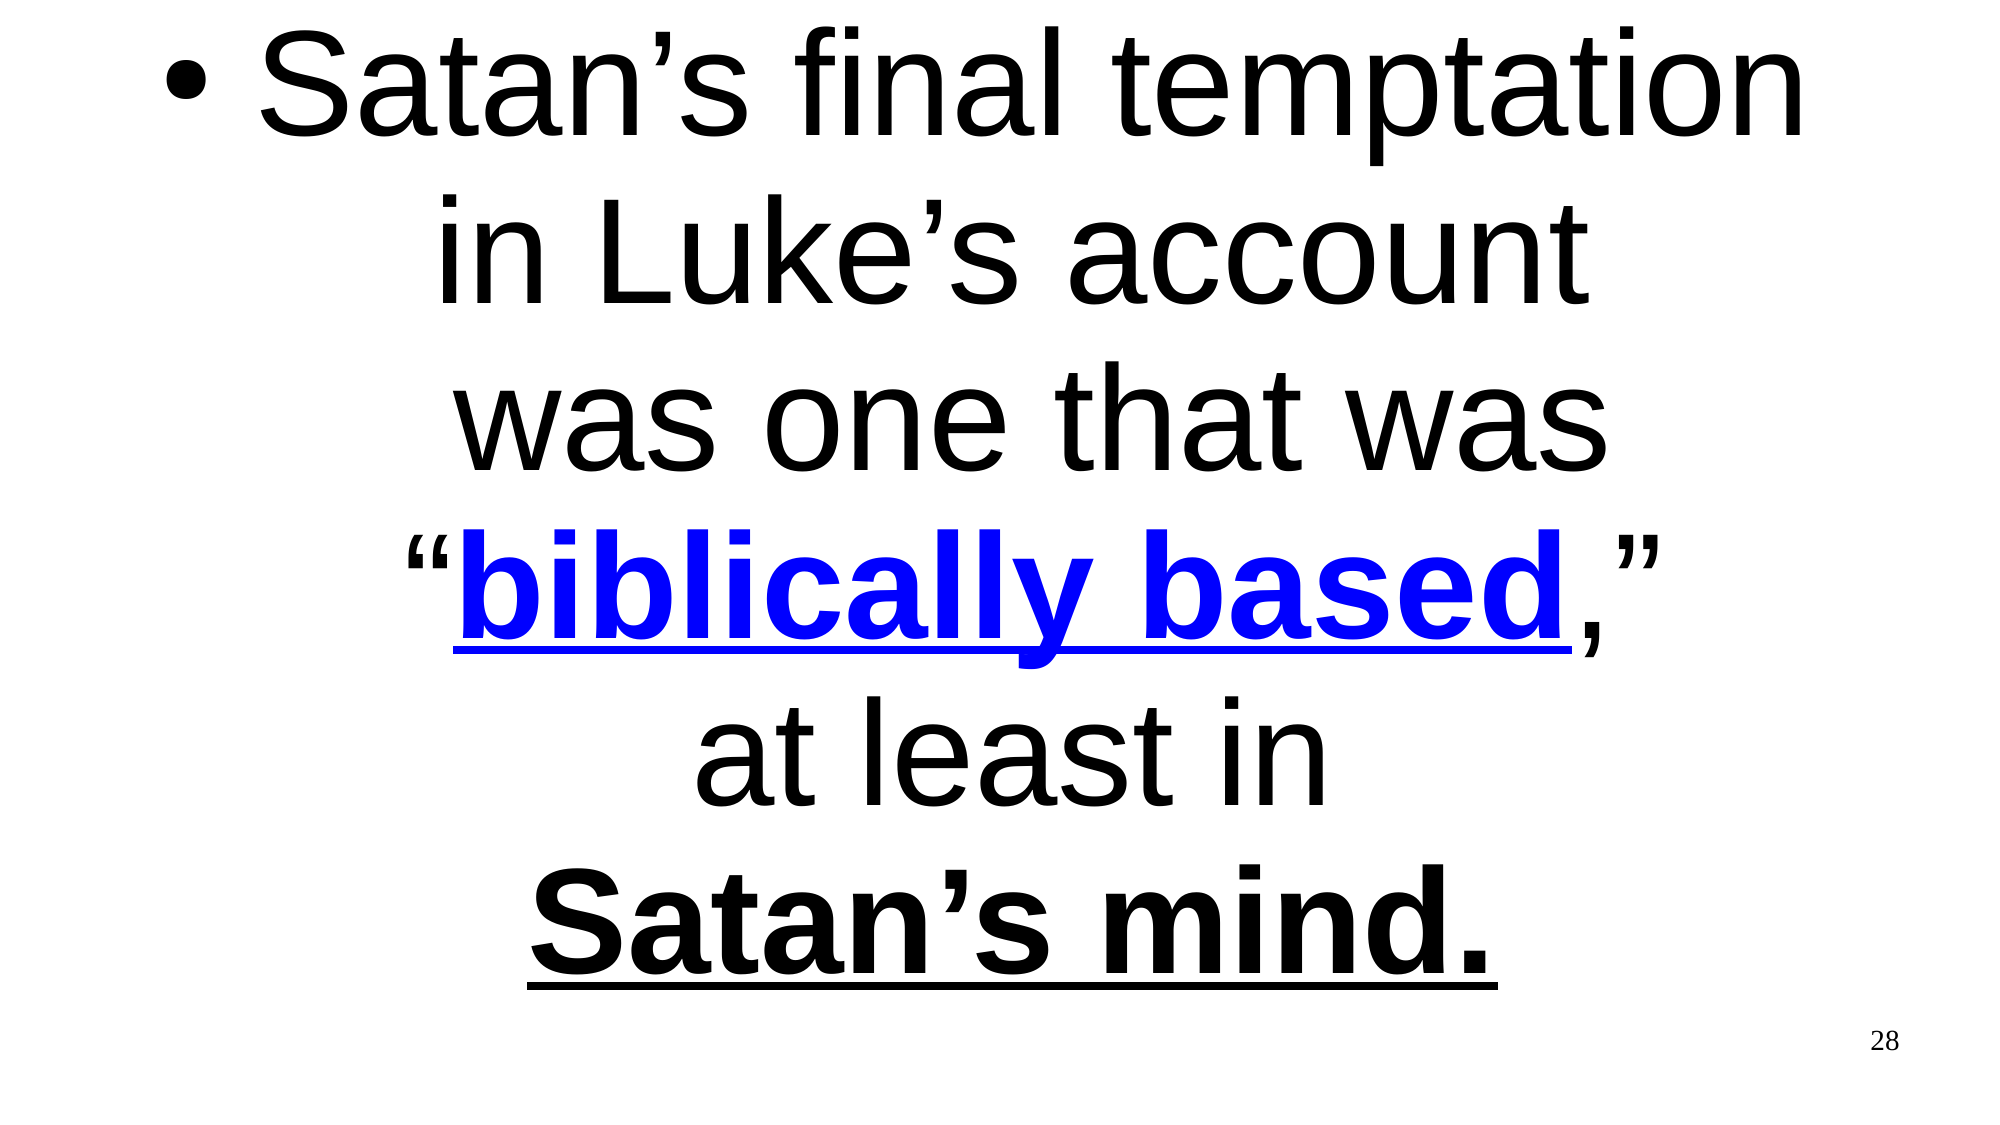

# Satan’s final temptation in Luke’s account was one that was “biblically based,” at least in Satan’s mind.
28